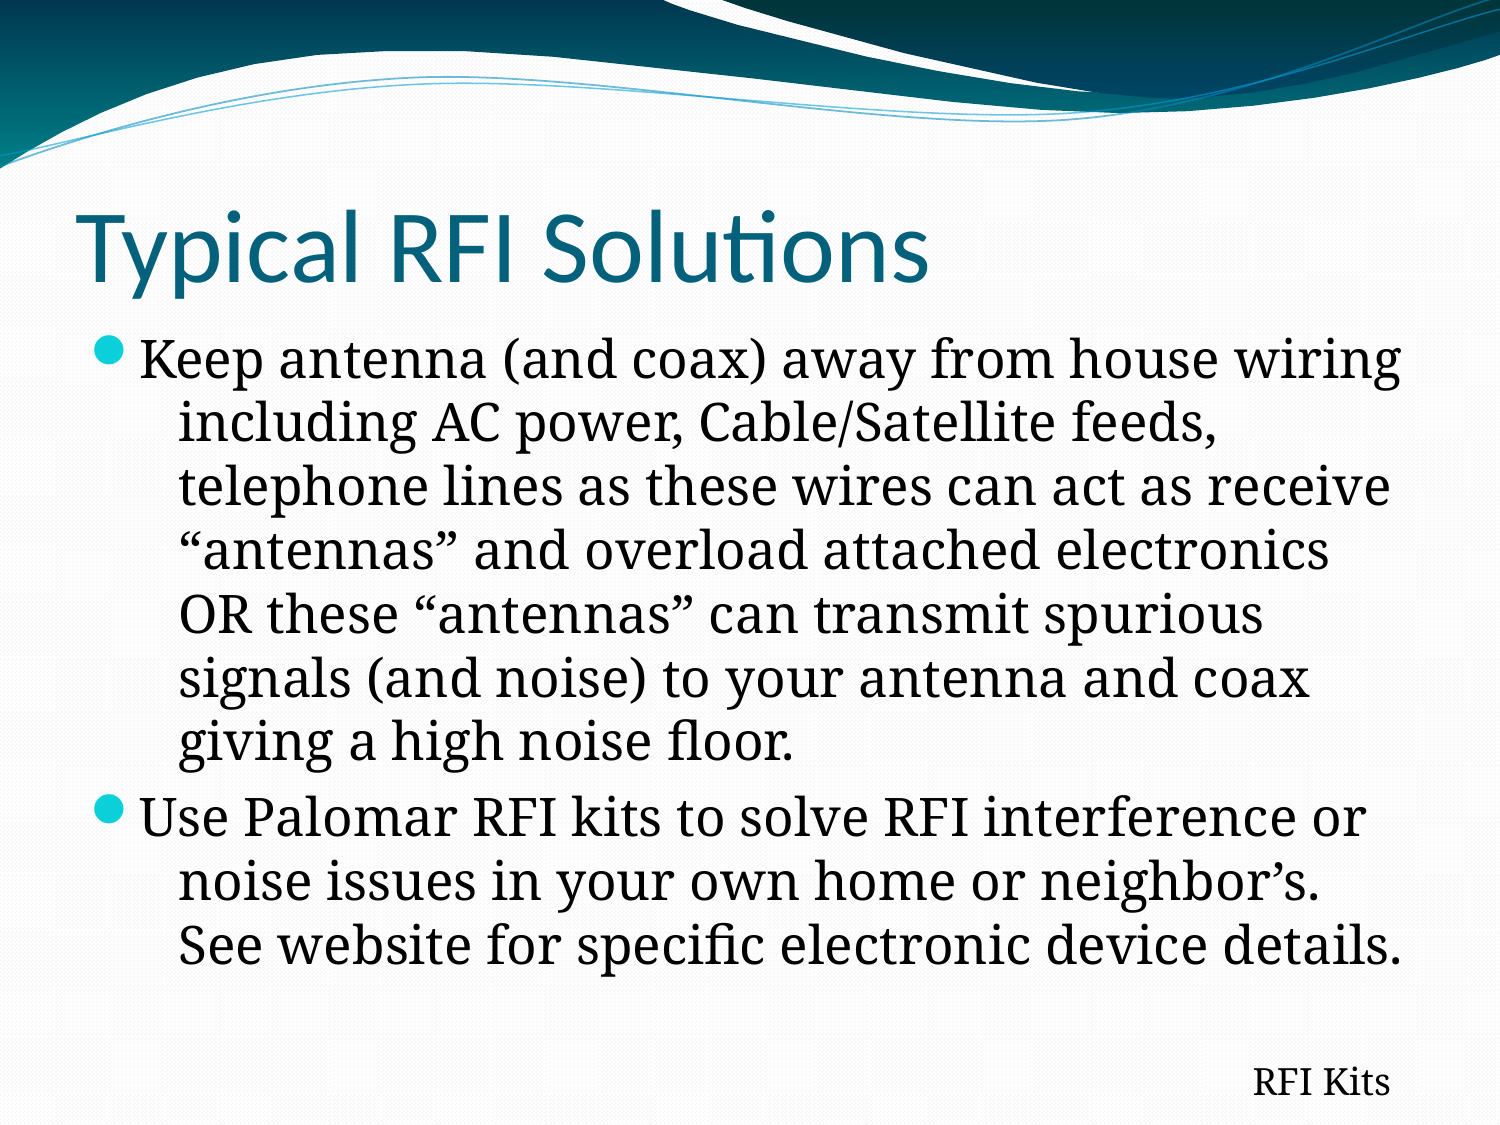

# Typical RFI Solutions
Keep antenna (and coax) away from house wiring including AC power, Cable/Satellite feeds, telephone lines as these wires can act as receive “antennas” and overload attached electronics OR these “antennas” can transmit spurious signals (and noise) to your antenna and coax giving a high noise floor.
Use Palomar RFI kits to solve RFI interference or noise issues in your own home or neighbor’s. See website for specific electronic device details.
RFI Kits